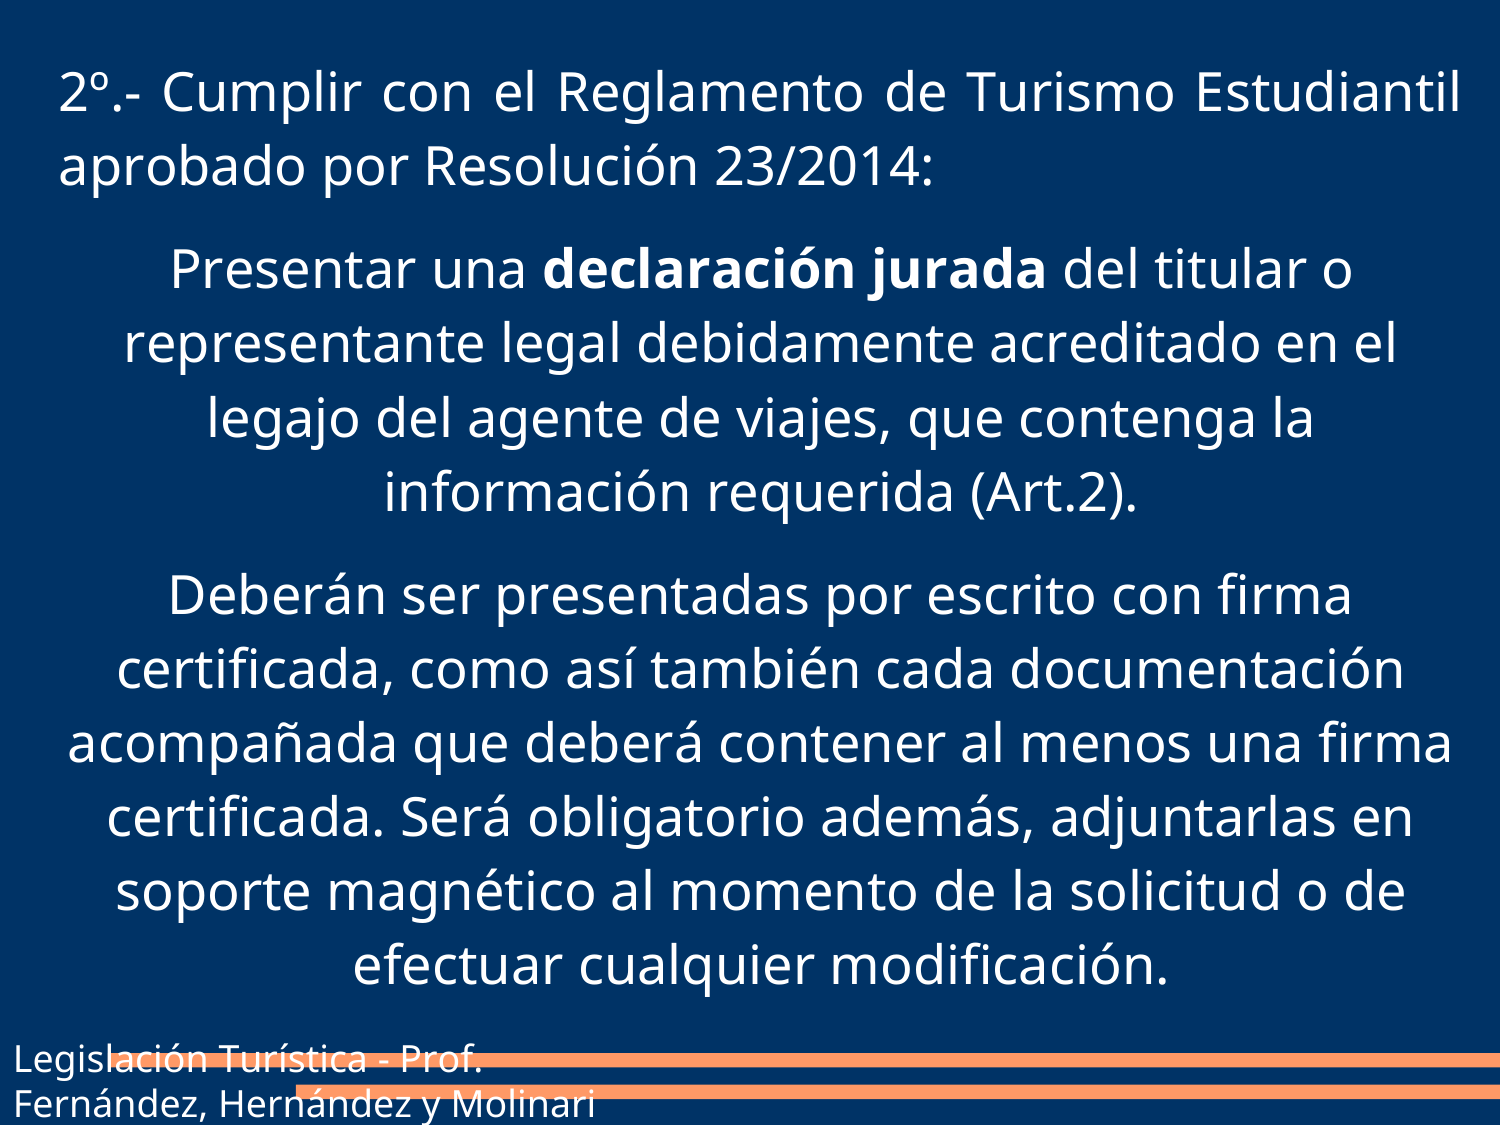

# 2º.- Cumplir con el Reglamento de Turismo Estudiantil aprobado por Resolución 23/2014:
Presentar una declaración jurada del titular o representante legal debidamente acreditado en el legajo del agente de viajes, que contenga la información requerida (Art.2).
Deberán ser presentadas por escrito con firma certificada, como así también cada documentación acompañada que deberá contener al menos una firma certificada. Será obligatorio además, adjuntarlas en soporte magnético al momento de la solicitud o de efectuar cualquier modificación.
Legislación Turística - Prof. Fernández, Hernández y Molinari